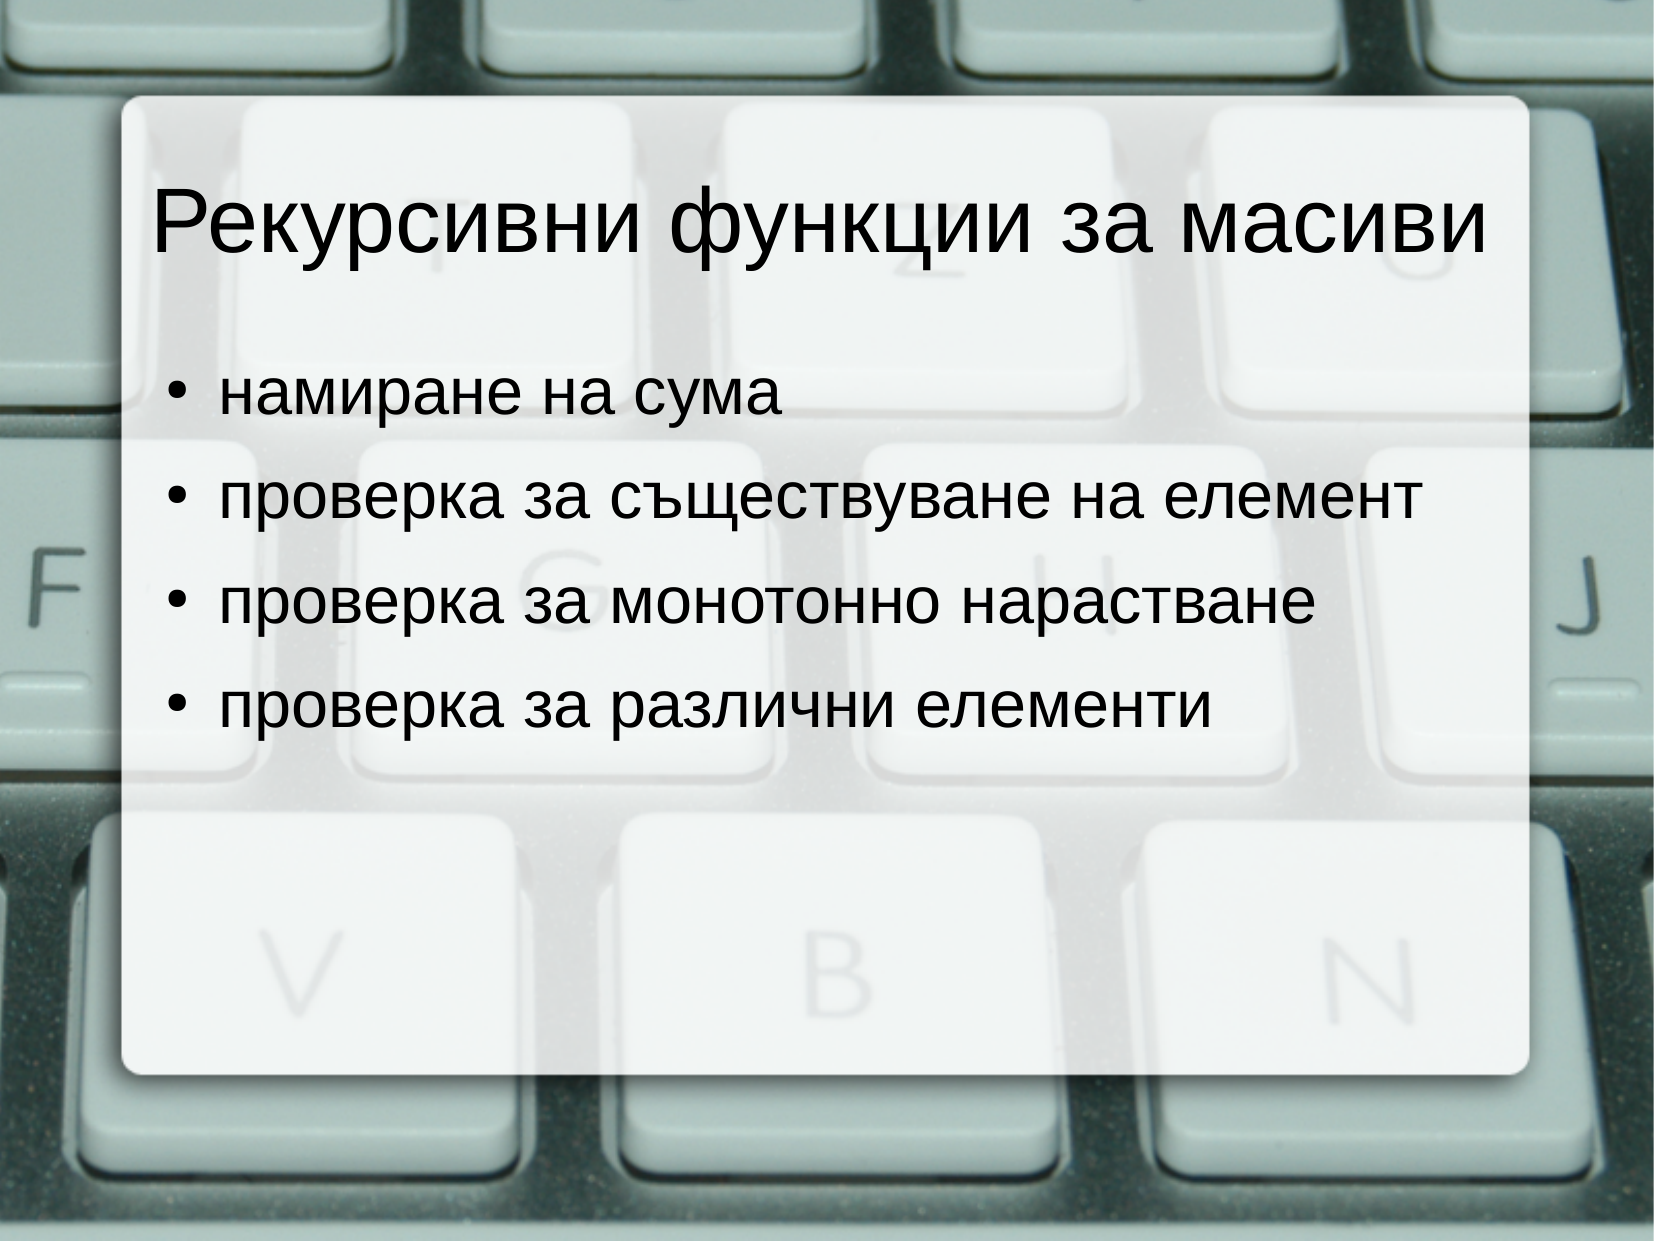

# Рекурсивни функции за масиви
намиране на сума
проверка за съществуване на елемент
проверка за монотонно нарастване
проверка за различни елементи